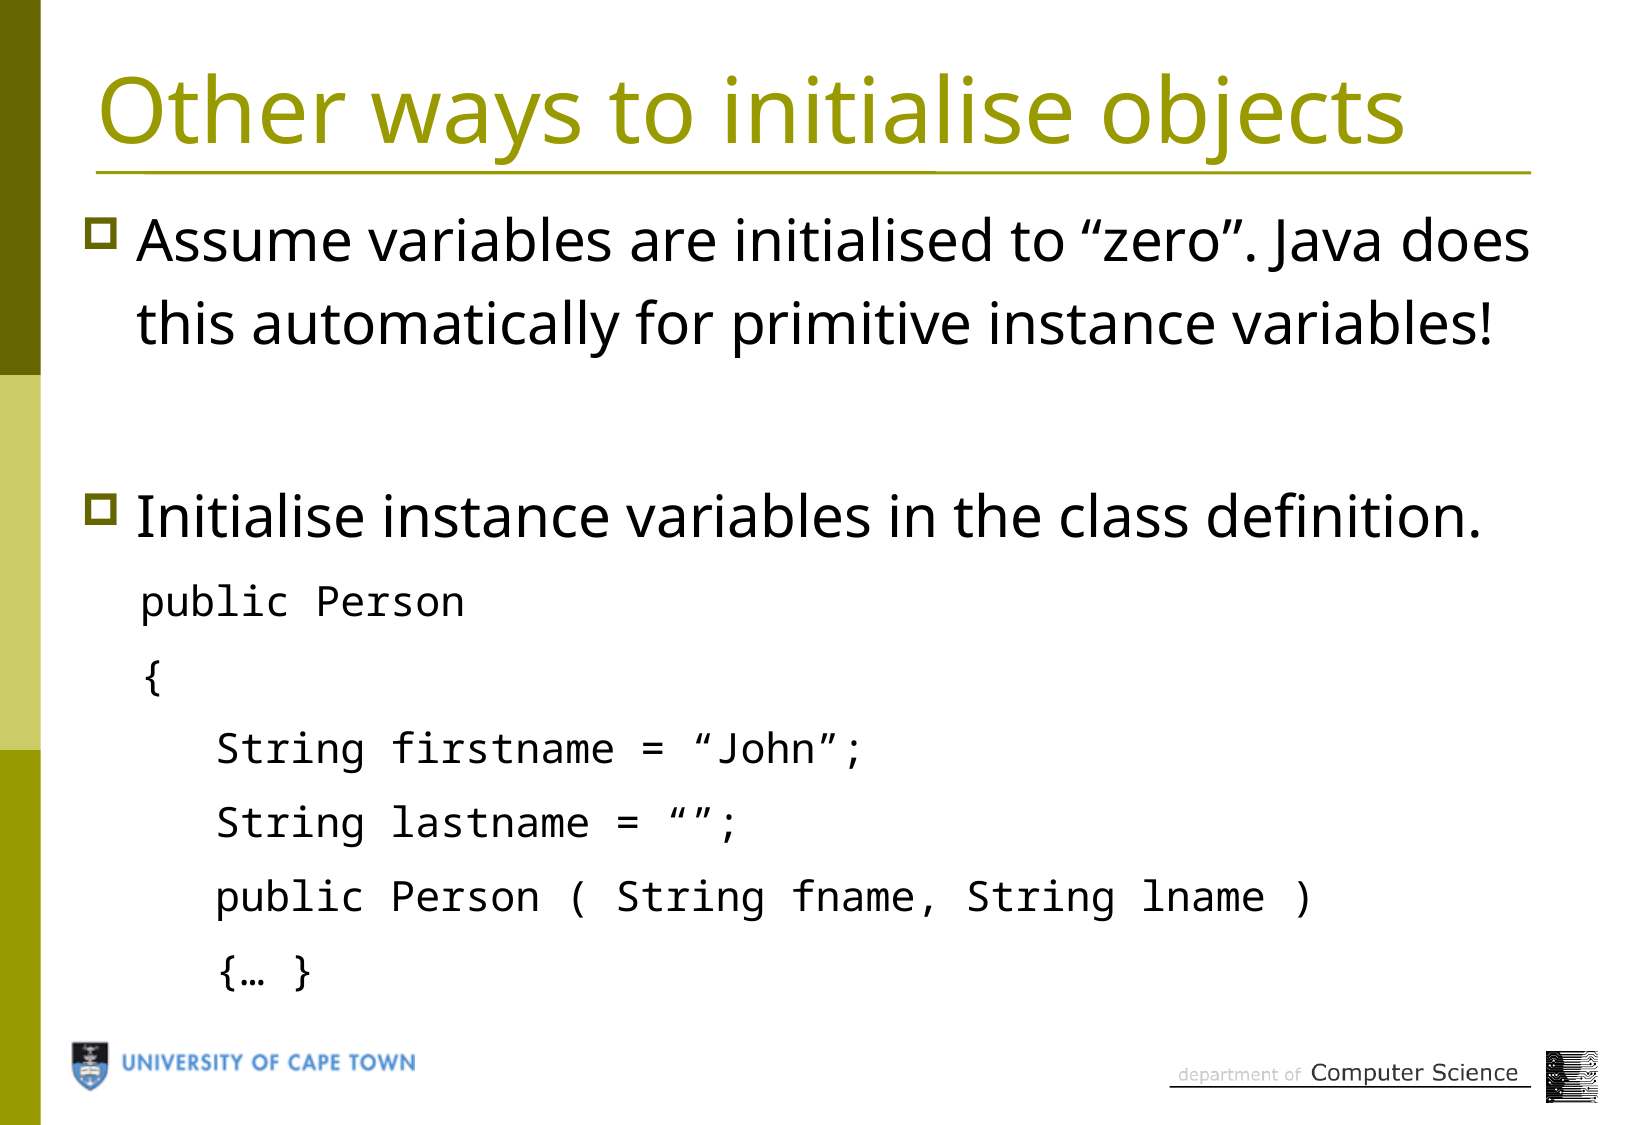

# Other ways to initialise objects
Assume variables are initialised to “zero”. Java does this automatically for primitive instance variables!
Initialise instance variables in the class definition.
public Person
{
 String firstname = “John”;
 String lastname = “”;
 public Person ( String fname, String lname )
 {… }